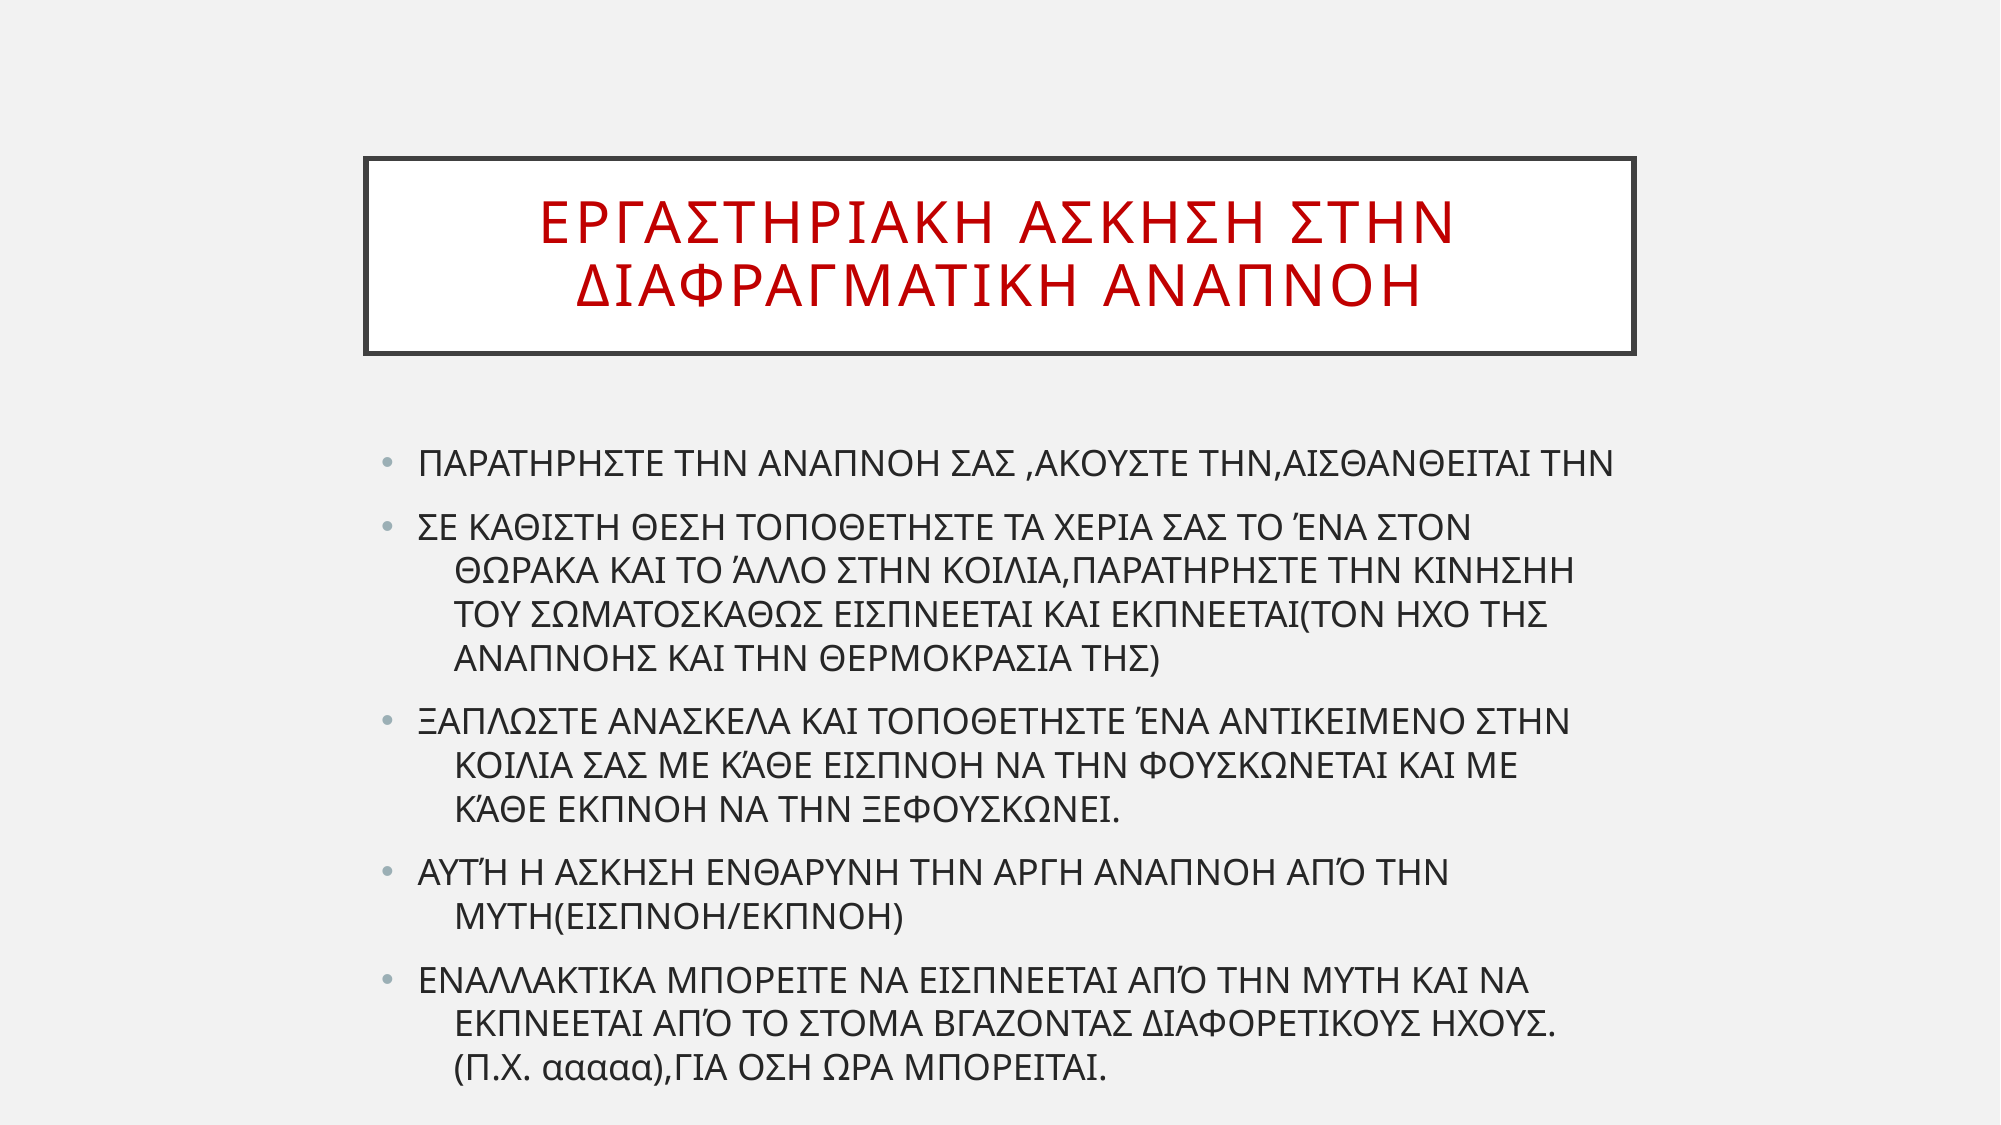

# ΕΡΓΑΣΤΗΡΙΑΚΗ ΑΣΚΗΣΗ ΣΤΗΝ ΔΙΑΦΡΑΓΜΑΤΙΚΗ ΑΝΑΠΝΟΗ
ΠΑΡΑΤΗΡΗΣΤΕ ΤΗΝ ΑΝΑΠΝΟΗ ΣΑΣ ,ΑΚΟΥΣΤΕ ΤΗΝ,ΑΙΣΘΑΝΘΕΙΤΑΙ ΤΗΝ
ΣΕ ΚΑΘΙΣΤΗ ΘΕΣΗ ΤΟΠΟΘΕΤΗΣΤΕ ΤΑ ΧΕΡΙΑ ΣΑΣ ΤΟ ΈΝΑ ΣΤΟΝ ΘΩΡΑΚΑ ΚΑΙ ΤΟ ΆΛΛΟ ΣΤΗΝ ΚΟΙΛΙΑ,ΠΑΡΑΤΗΡΗΣΤΕ ΤΗΝ ΚΙΝΗΣΗΗ ΤΟΥ ΣΩΜΑΤΟΣΚΑΘΩΣ ΕΙΣΠΝΕΕΤΑΙ ΚΑΙ ΕΚΠΝΕΕΤΑΙ(ΤΟΝ ΗΧΟ ΤΗΣ ΑΝΑΠΝΟΗΣ ΚΑΙ ΤΗΝ ΘΕΡΜΟΚΡΑΣΙΑ ΤΗΣ)
ΞΑΠΛΩΣΤΕ ΑΝΑΣΚΕΛΑ ΚΑΙ ΤΟΠΟΘΕΤΗΣΤΕ ΈΝΑ ΑΝΤΙΚΕΙΜΕΝΟ ΣΤΗΝ ΚΟΙΛΙΑ ΣΑΣ ΜΕ ΚΆΘΕ ΕΙΣΠΝΟΗ ΝΑ ΤΗΝ ΦΟΥΣΚΩΝΕΤΑΙ ΚΑΙ ΜΕ ΚΆΘΕ ΕΚΠΝΟΗ ΝΑ ΤΗΝ ΞΕΦΟΥΣΚΩΝΕΙ.
ΑΥΤΉ Η ΑΣΚΗΣΗ ΕΝΘΑΡΥΝΗ ΤΗΝ ΑΡΓΗ ΑΝΑΠΝΟΗ ΑΠΌ ΤΗΝ ΜΥΤΗ(ΕΙΣΠΝΟΗ/ΕΚΠΝΟΗ)
ΕΝΑΛΛΑΚΤΙΚΑ ΜΠΟΡΕΙΤΕ ΝΑ ΕΙΣΠΝΕΕΤΑΙ ΑΠΌ ΤΗΝ ΜΥΤΗ ΚΑΙ ΝΑ ΕΚΠΝΕΕΤΑΙ ΑΠΌ ΤΟ ΣΤΟΜΑ ΒΓΑΖΟΝΤΑΣ ΔΙΑΦΟΡΕΤΙΚΟΥΣ ΗΧΟΥΣ.(Π.Χ. ααααα),ΓΙΑ ΟΣΗ ΩΡΑ ΜΠΟΡΕΙΤΑΙ.